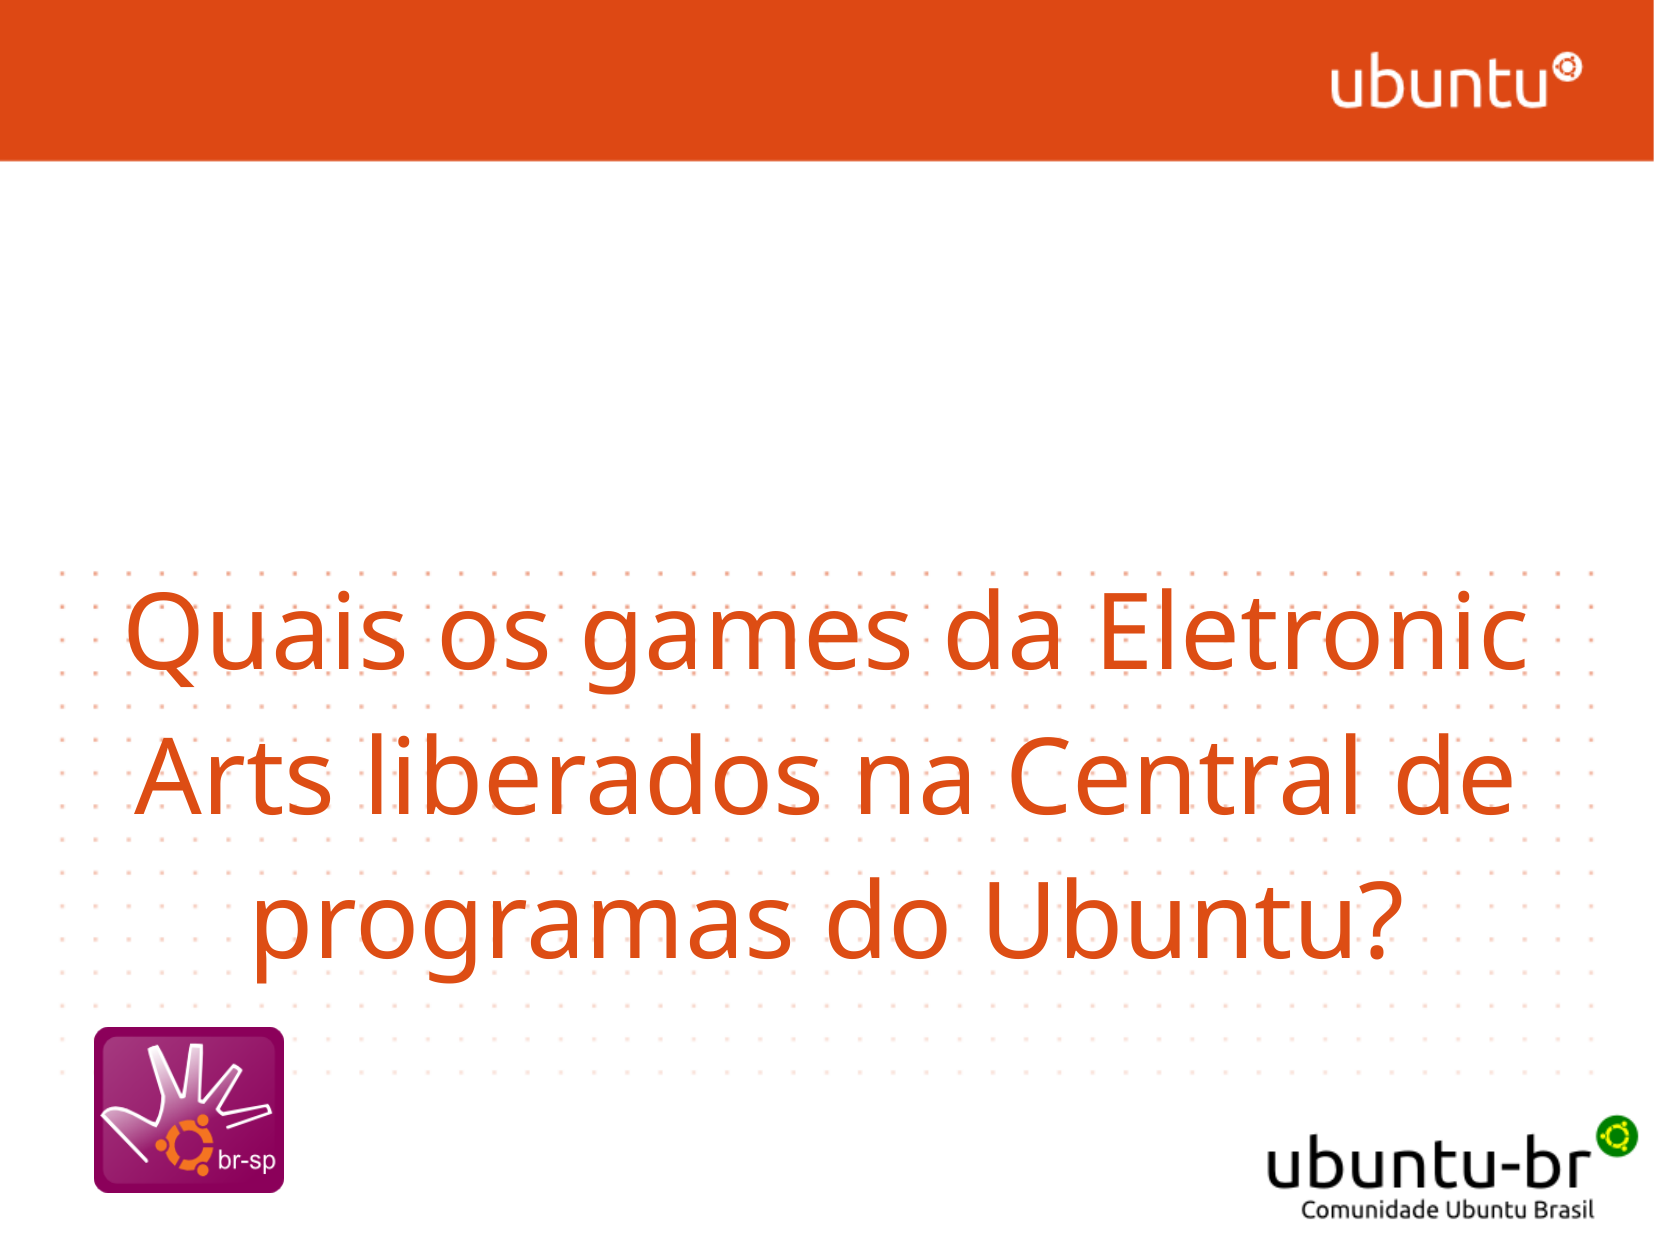

#
Quais os games da Eletronic Arts liberados na Central de programas do Ubuntu?